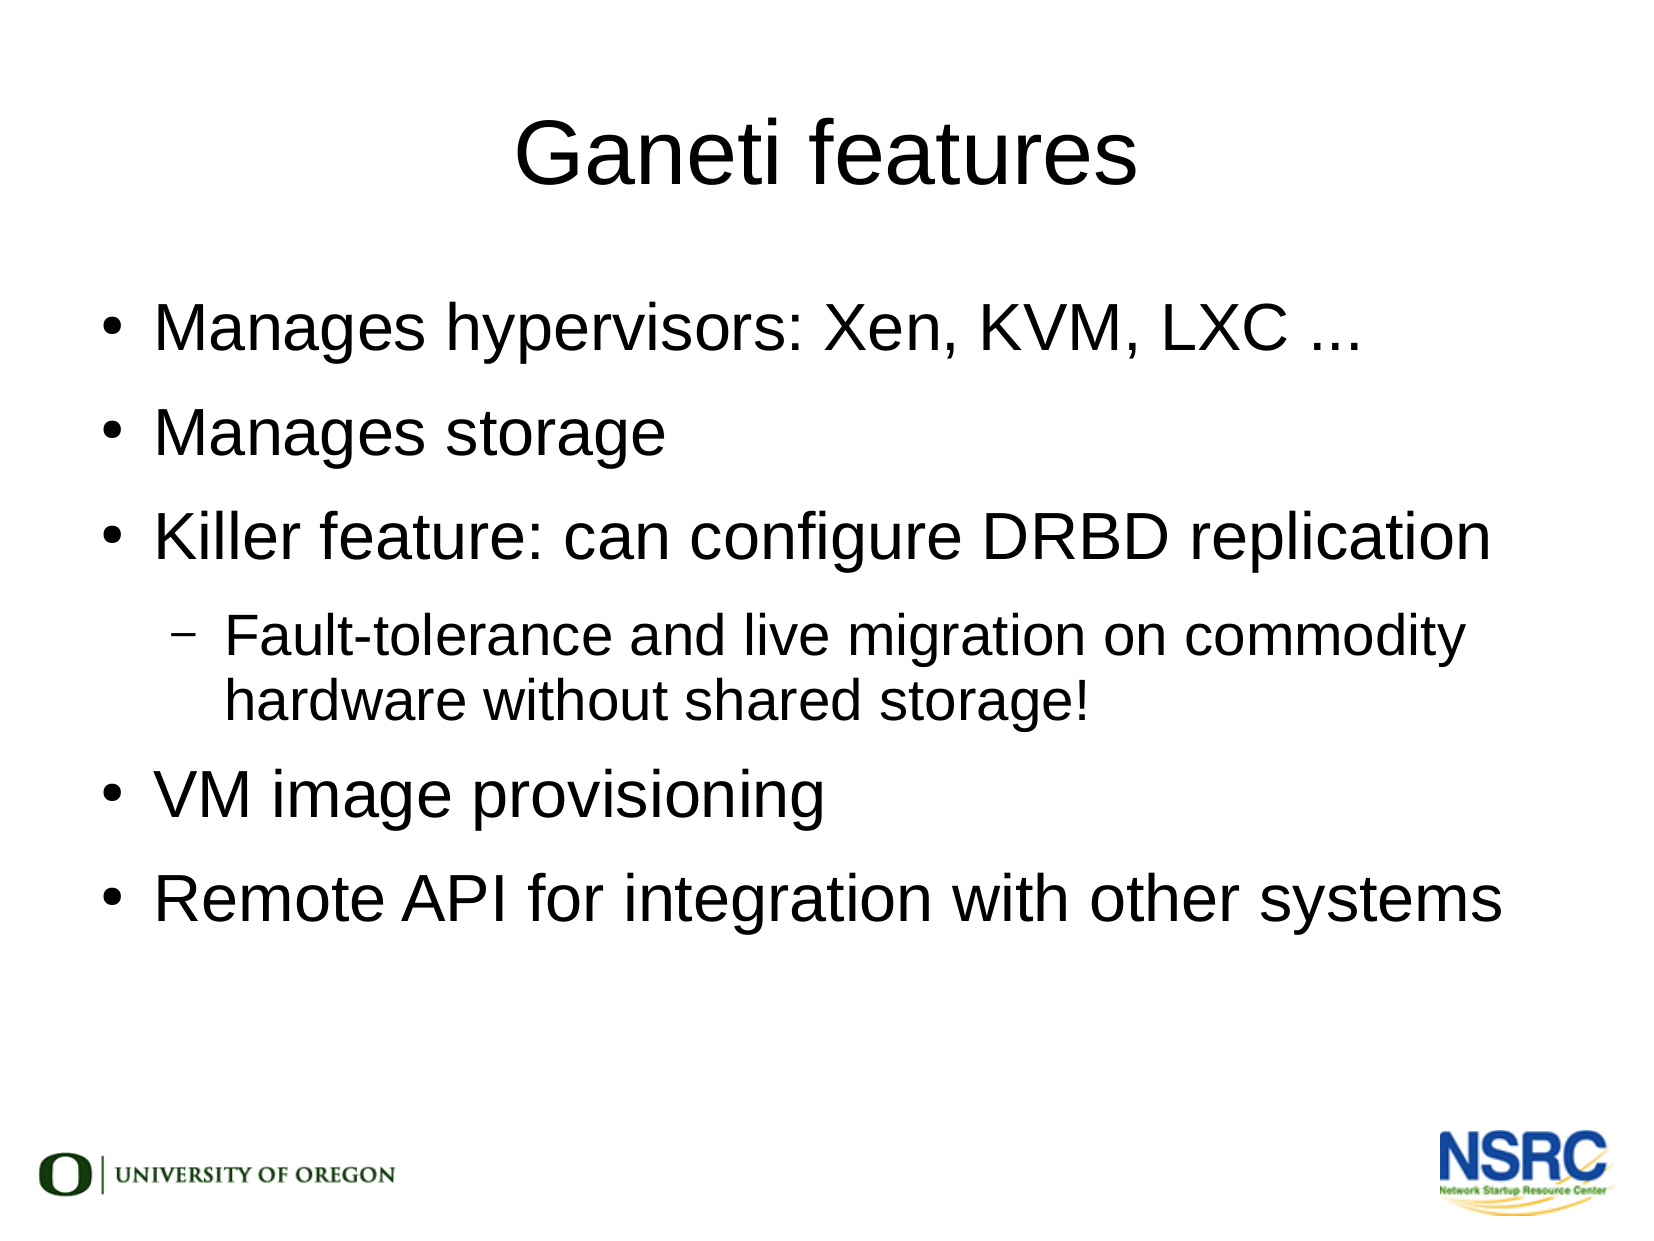

# Ganeti features
Manages hypervisors: Xen, KVM, LXC ...
Manages storage
Killer feature: can configure DRBD replication
Fault-tolerance and live migration on commodity hardware without shared storage!
VM image provisioning
Remote API for integration with other systems